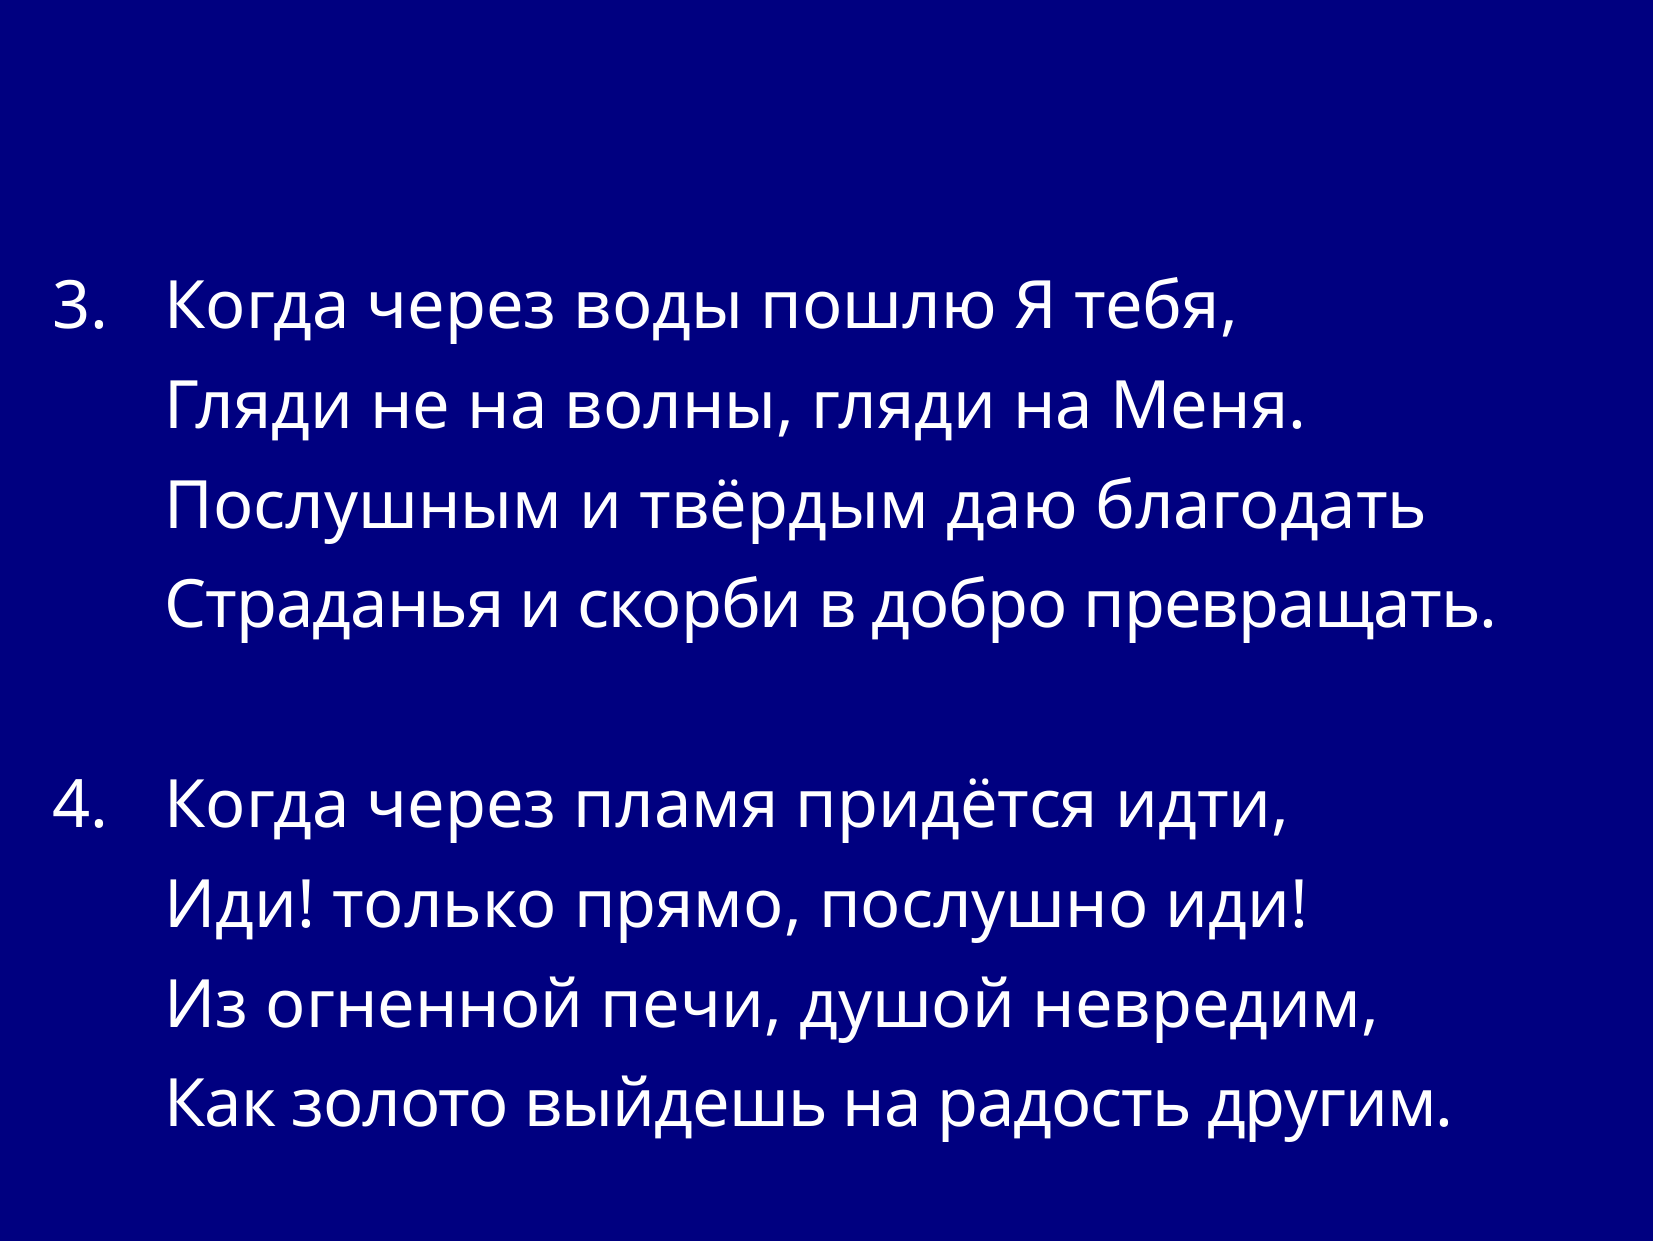

3.	Когда через воды пошлю Я тебя,
	Гляди не на волны, гляди на Меня.
	Послушным и твёрдым даю благодать
	Страданья и скорби в добро превращать.
4.	Когда через пламя придётся идти,
	Иди! только прямо, послушно иди!
	Из огненной печи, душой невредим,
	Как золото выйдешь на радость другим.